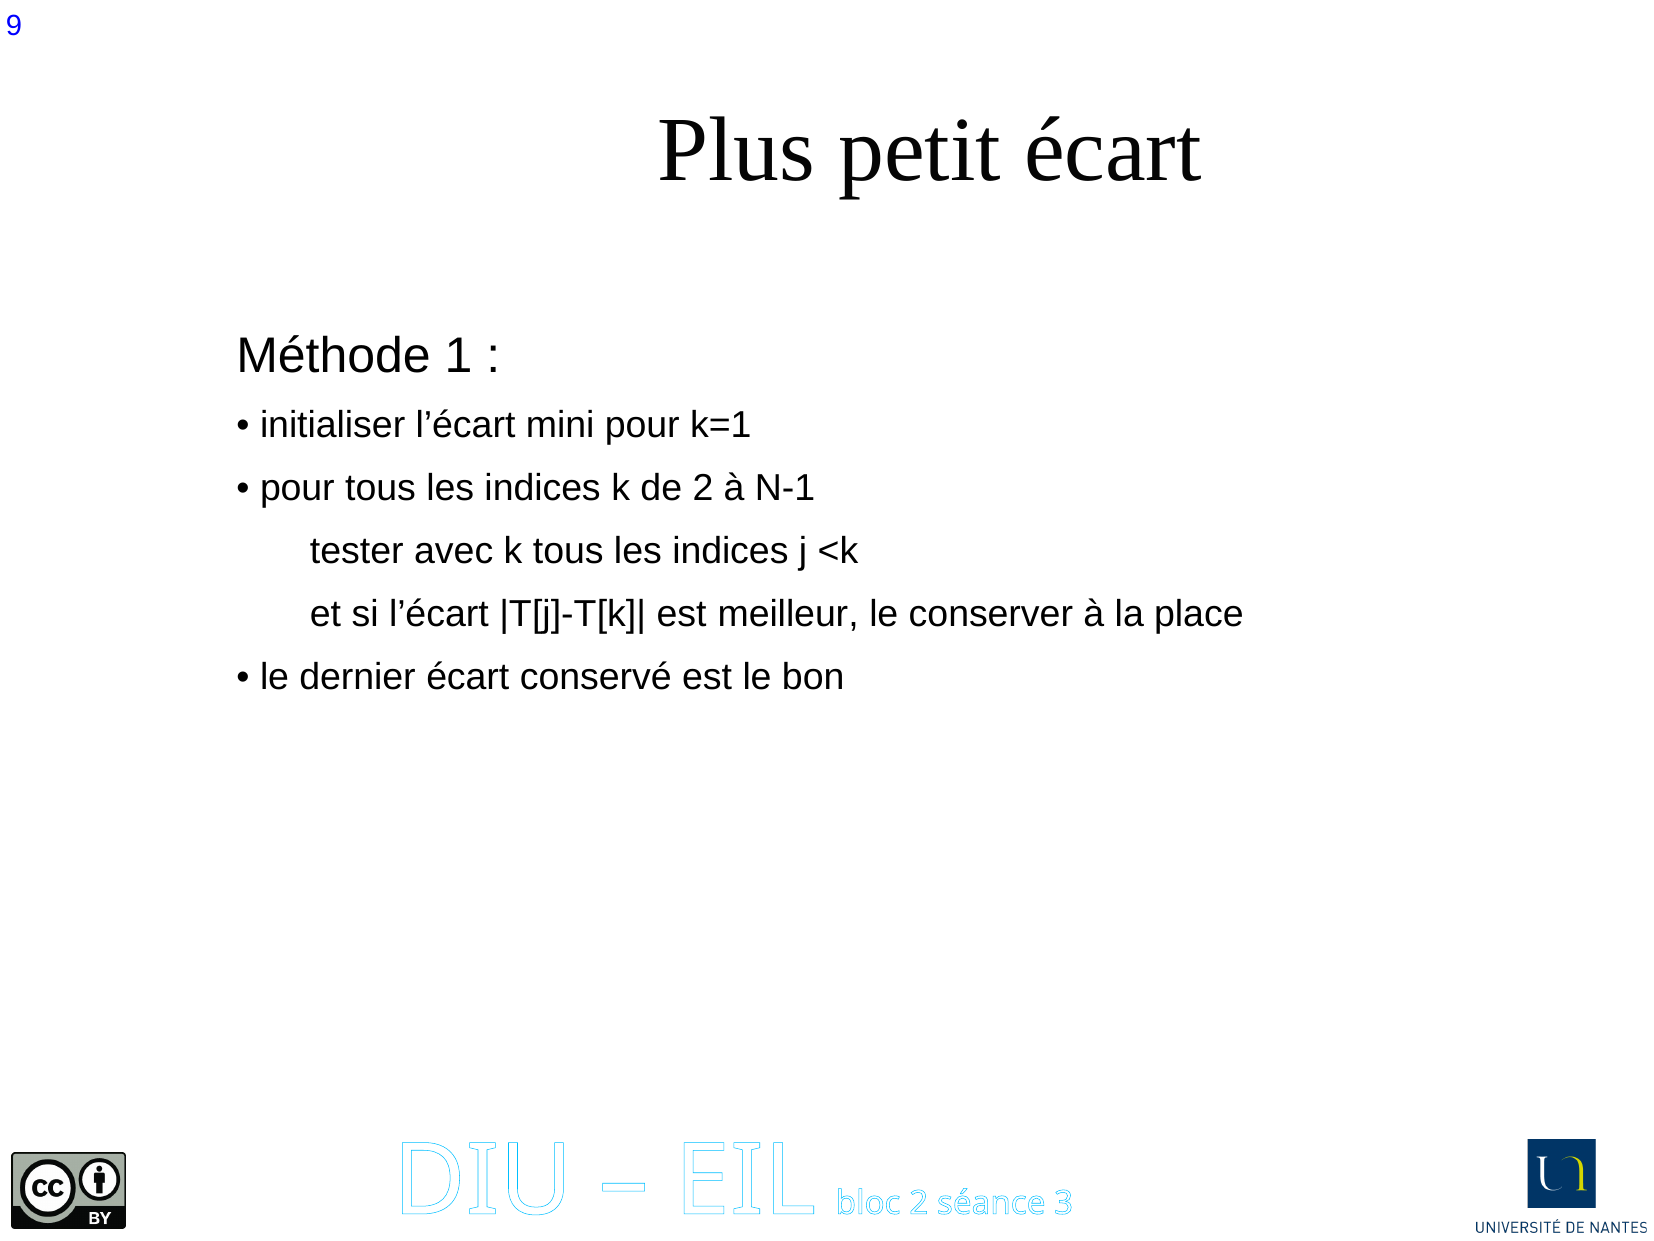

9
# Plus petit écart
Méthode 1 :
• initialiser l’écart mini pour k=1
• pour tous les indices k de 2 à N-1
	tester avec k tous les indices j <k
	et si l’écart |T[j]-T[k]| est meilleur, le conserver à la place
• le dernier écart conservé est le bon